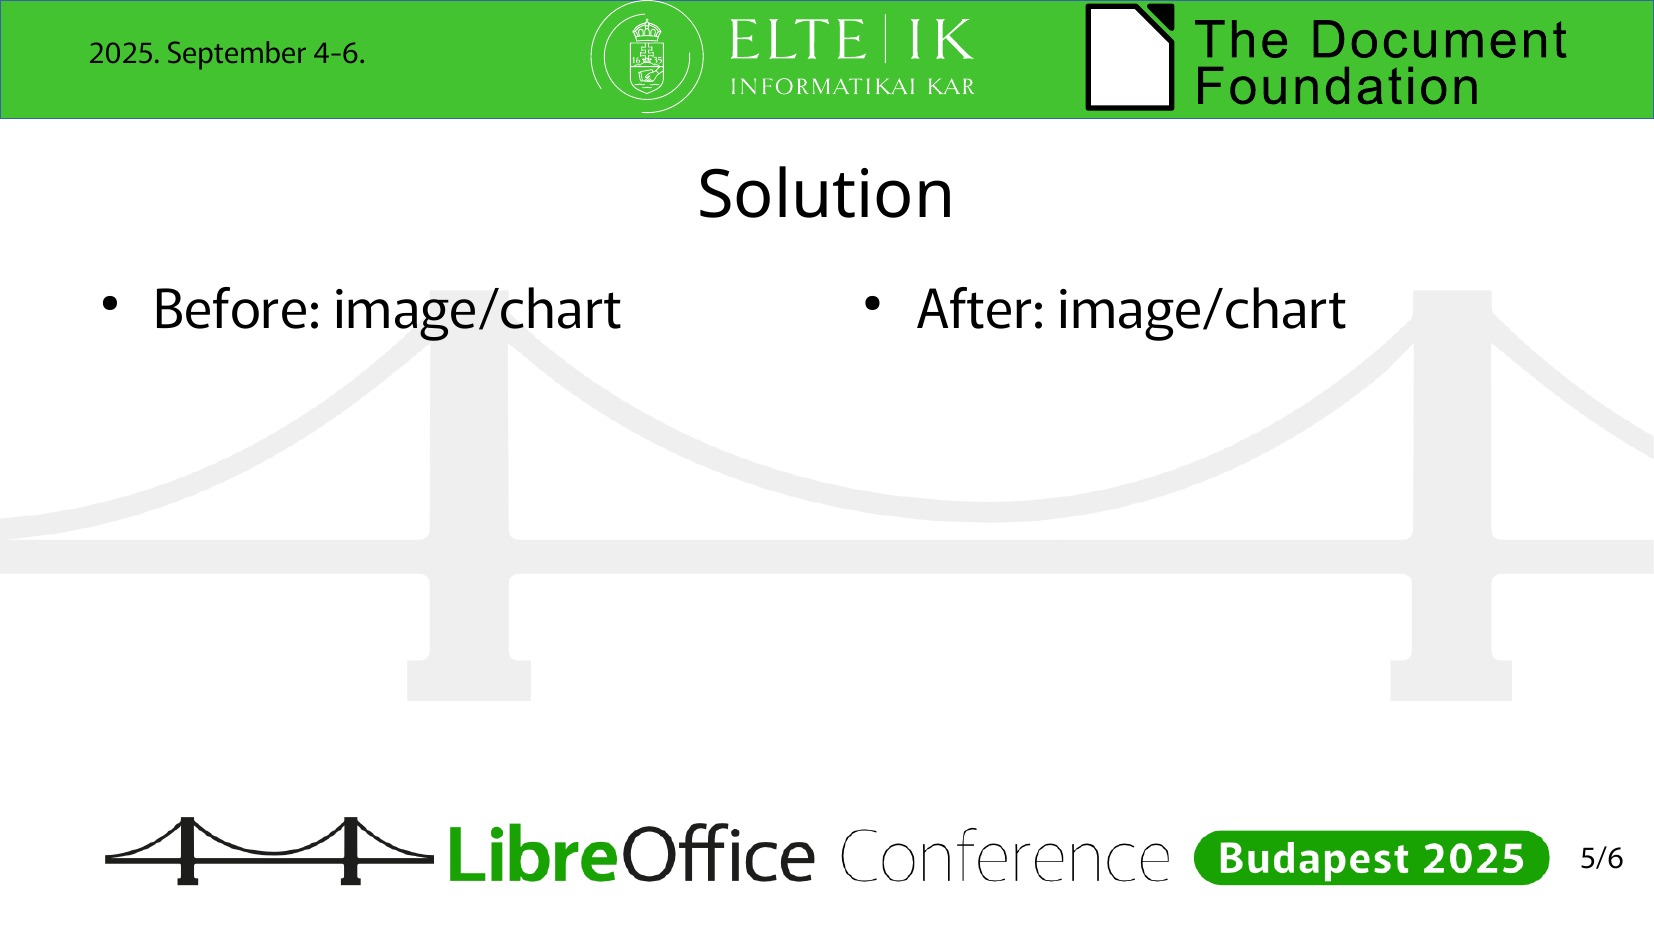

2025. September 4-6.
# Solution
Before: image/chart
After: image/chart
5